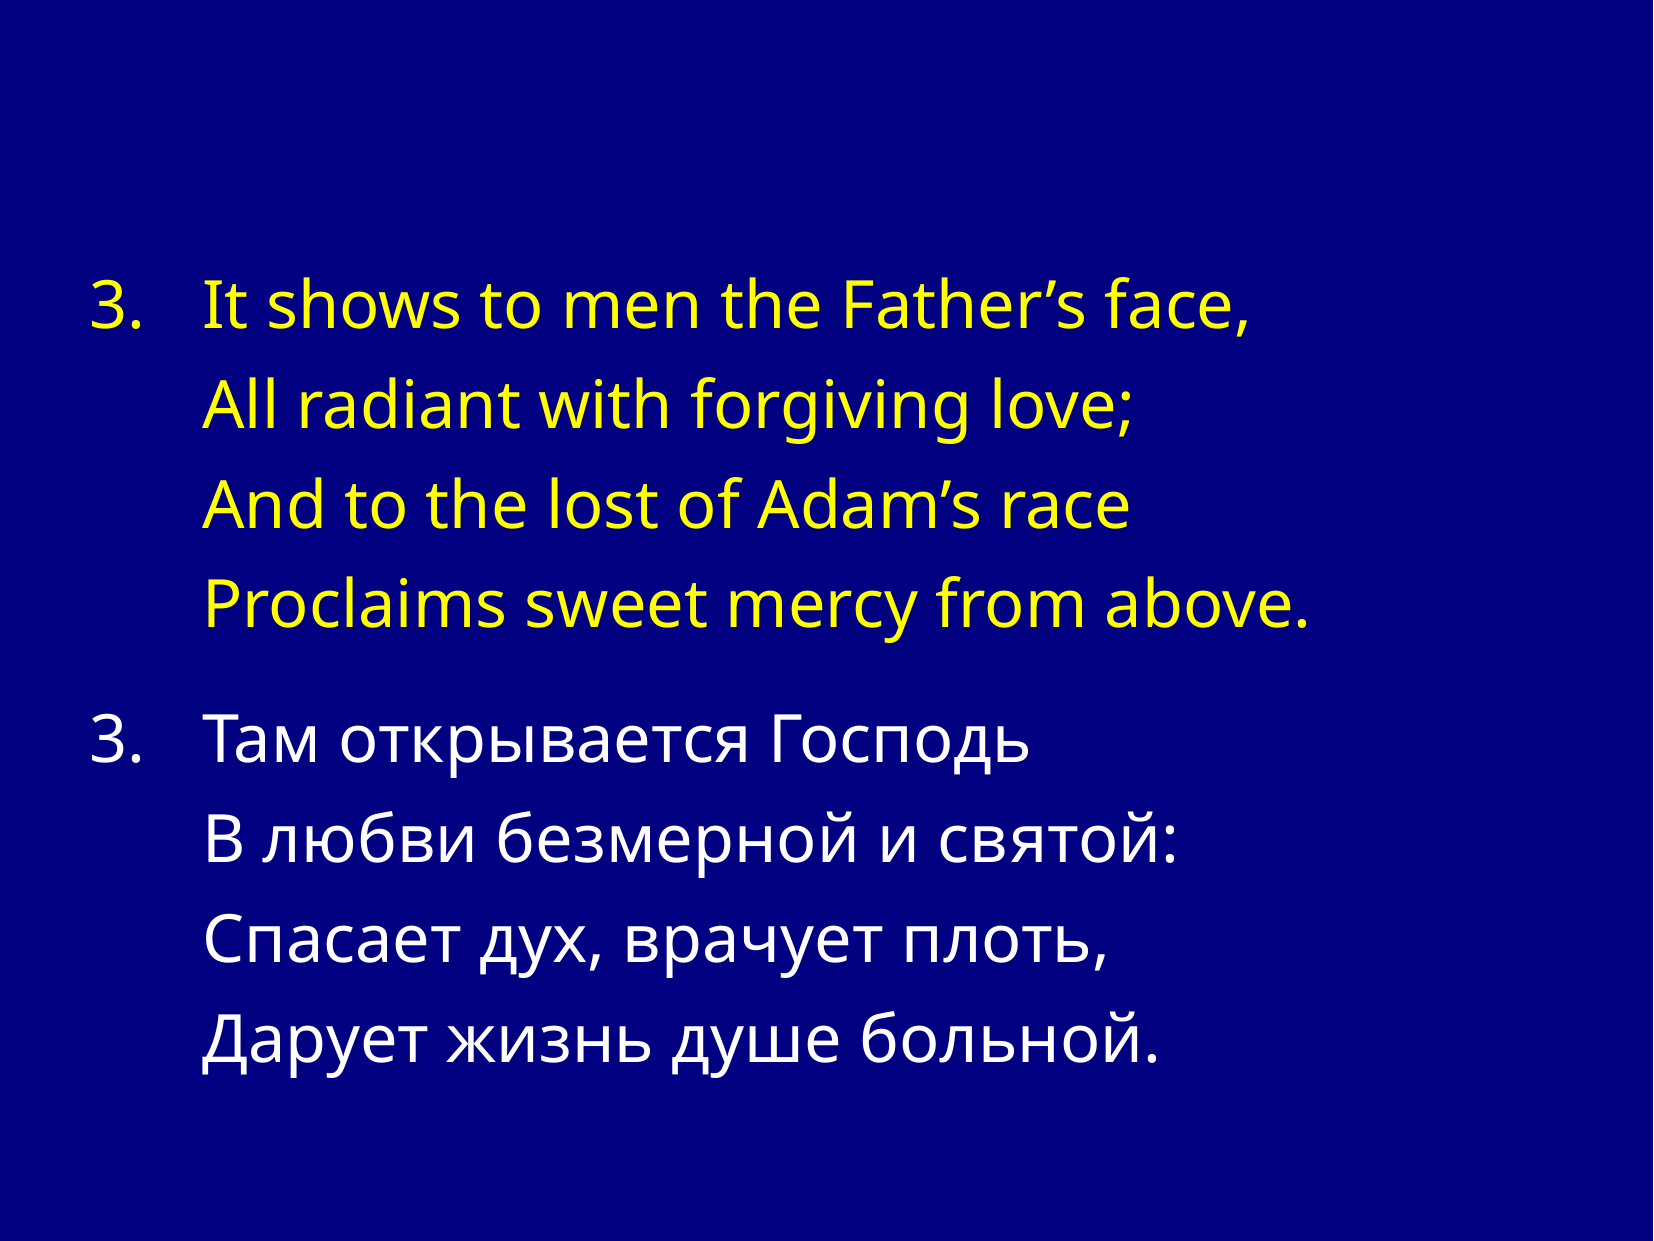

3.	It shows to men the Father’s face,
	All radiant with forgiving love;
	And to the lost of Adam’s race
	Proclaims sweet mercy from above.
3.	Там открывается Господь
	В любви безмерной и святой:
	Спасает дух, врачует плоть,
	Дарует жизнь душе больной.